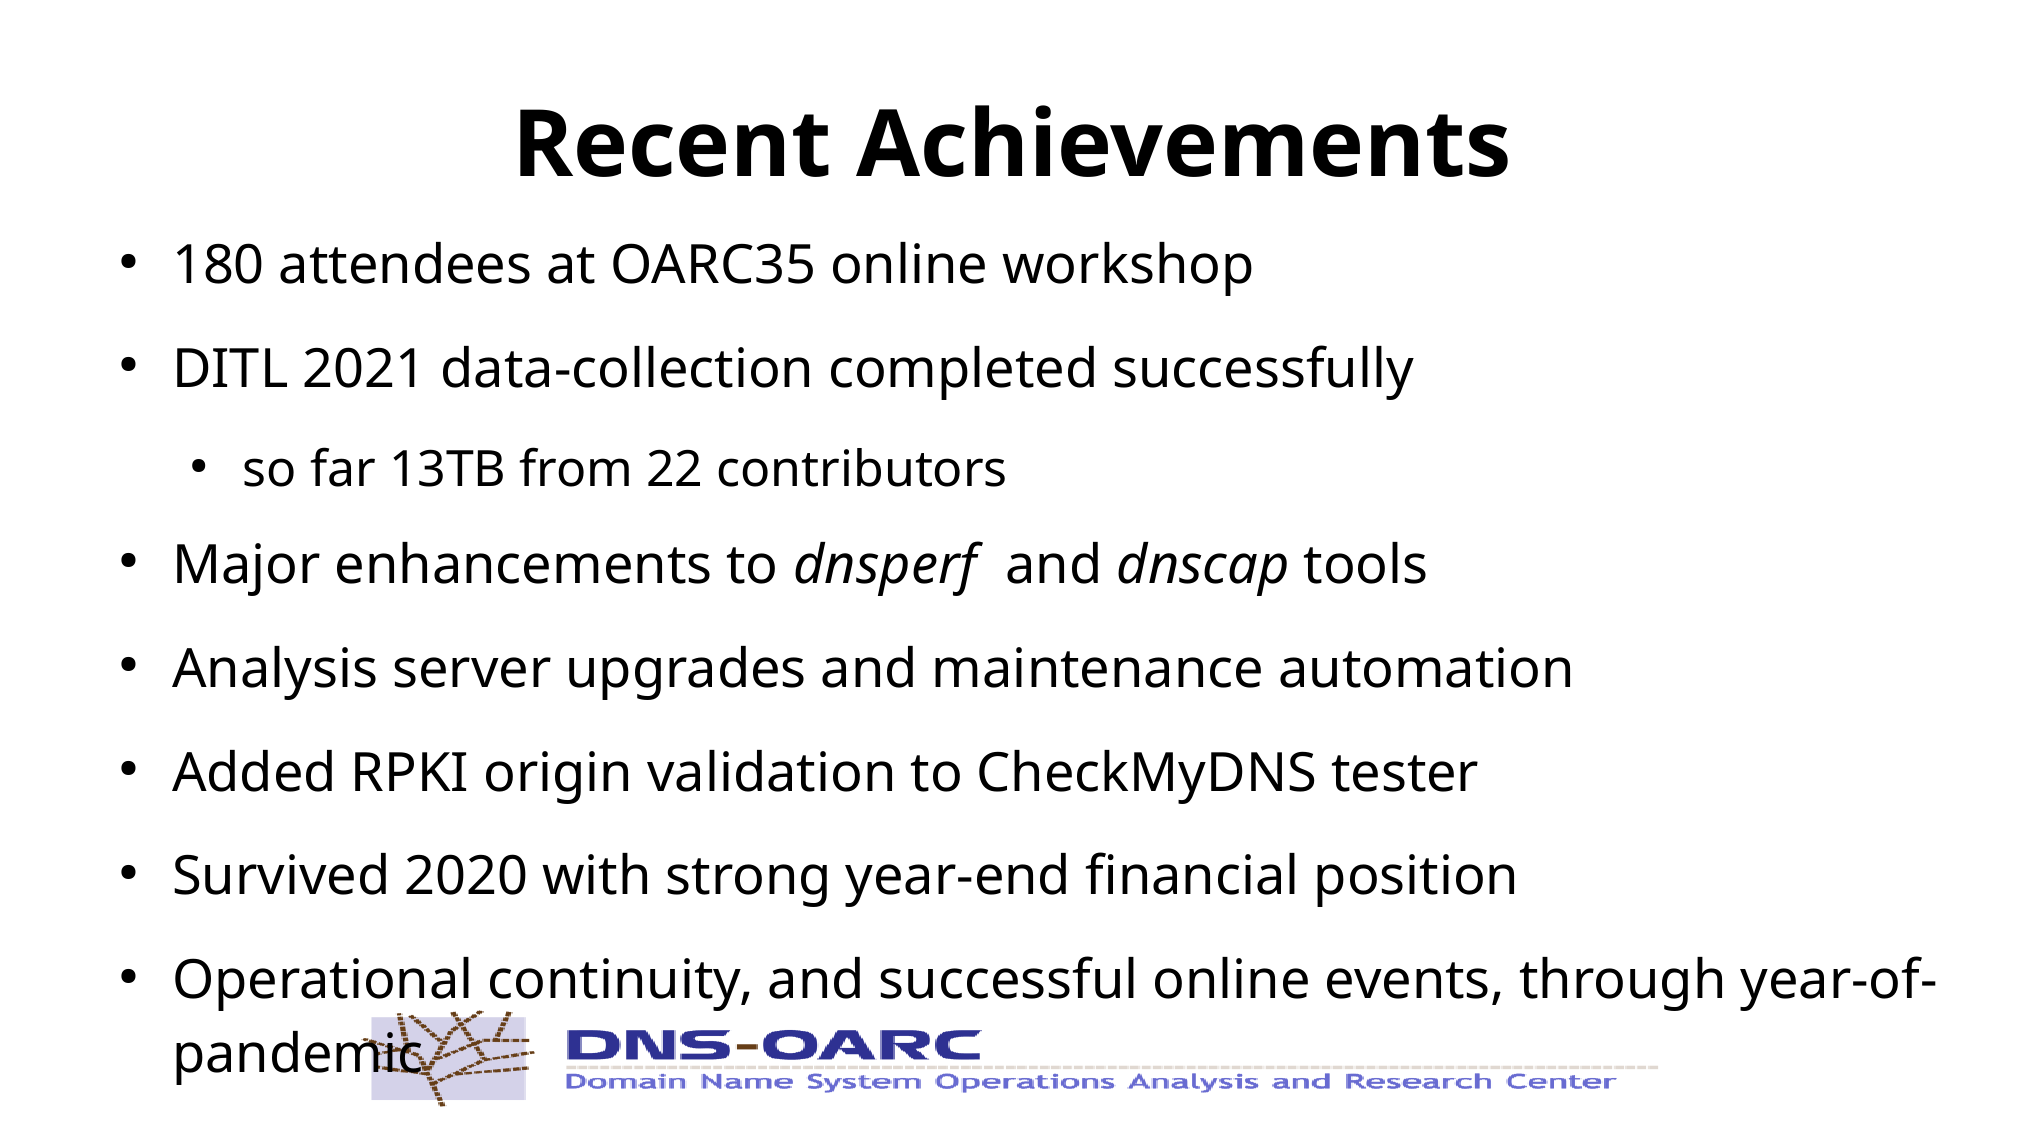

# Recent Achievements
180 attendees at OARC35 online workshop
DITL 2021 data-collection completed successfully
so far 13TB from 22 contributors
Major enhancements to dnsperf and dnscap tools
Analysis server upgrades and maintenance automation
Added RPKI origin validation to CheckMyDNS tester
Survived 2020 with strong year-end financial position
Operational continuity, and successful online events, through year-of-pandemic